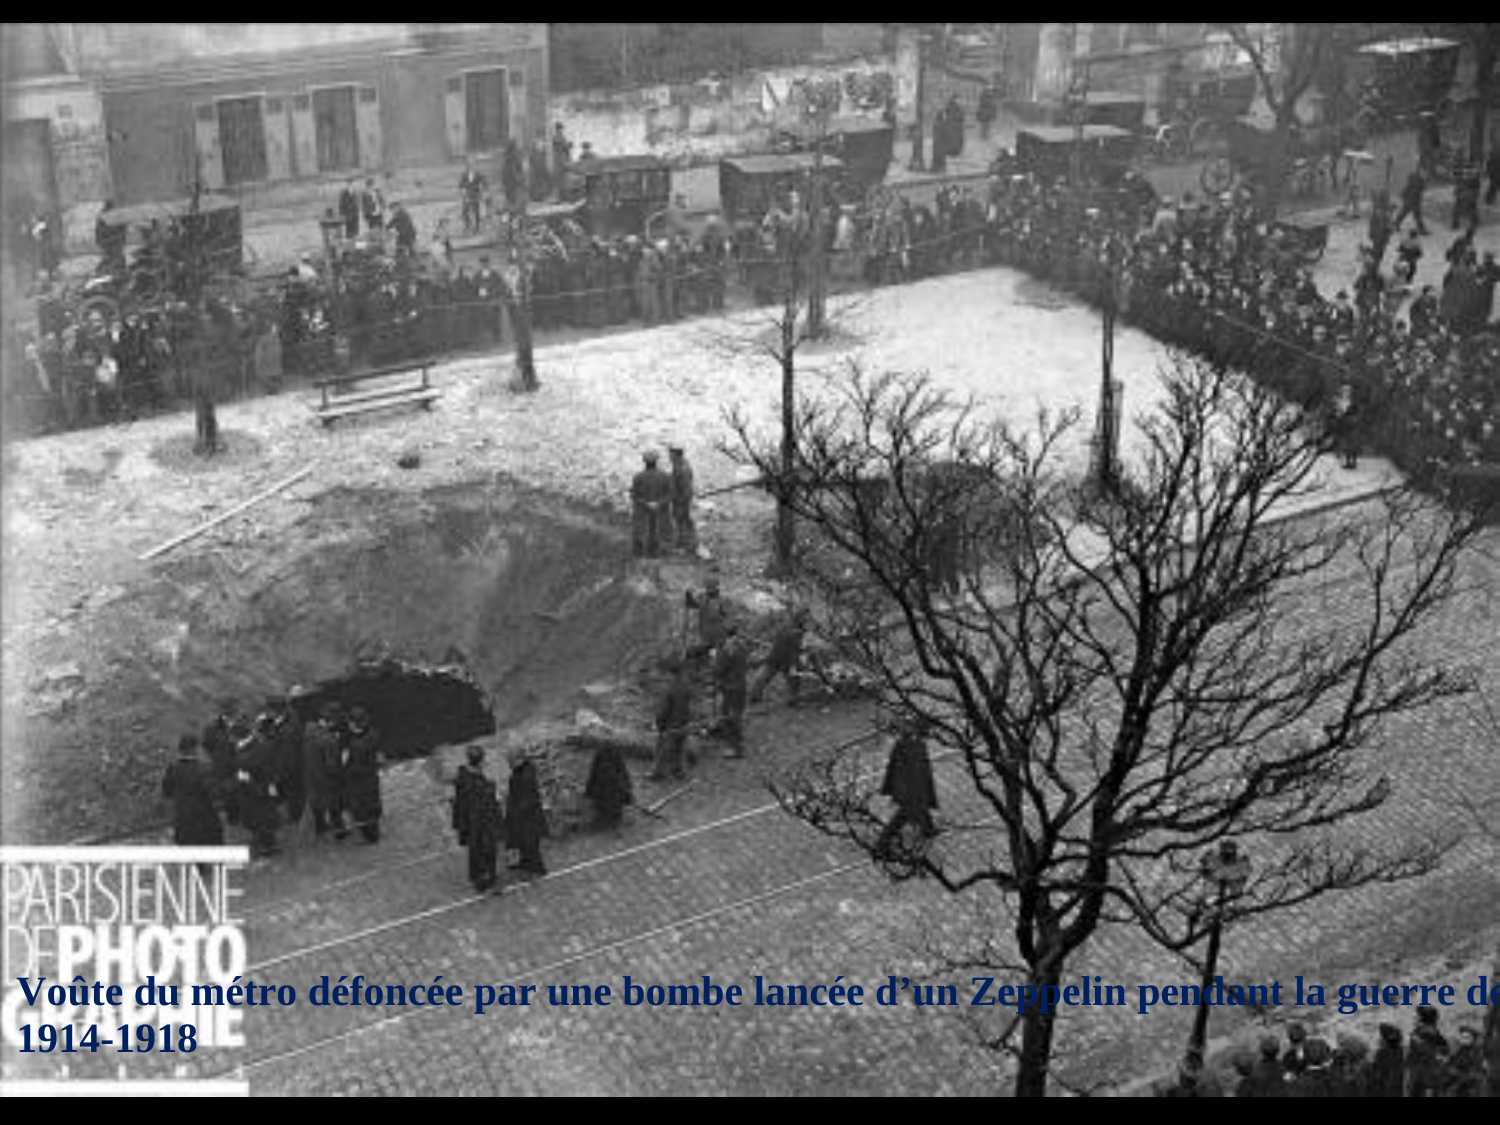

Voûte du métro défoncée par une bombe lancée d’un Zeppelin pendant la guerre de
1914-1918